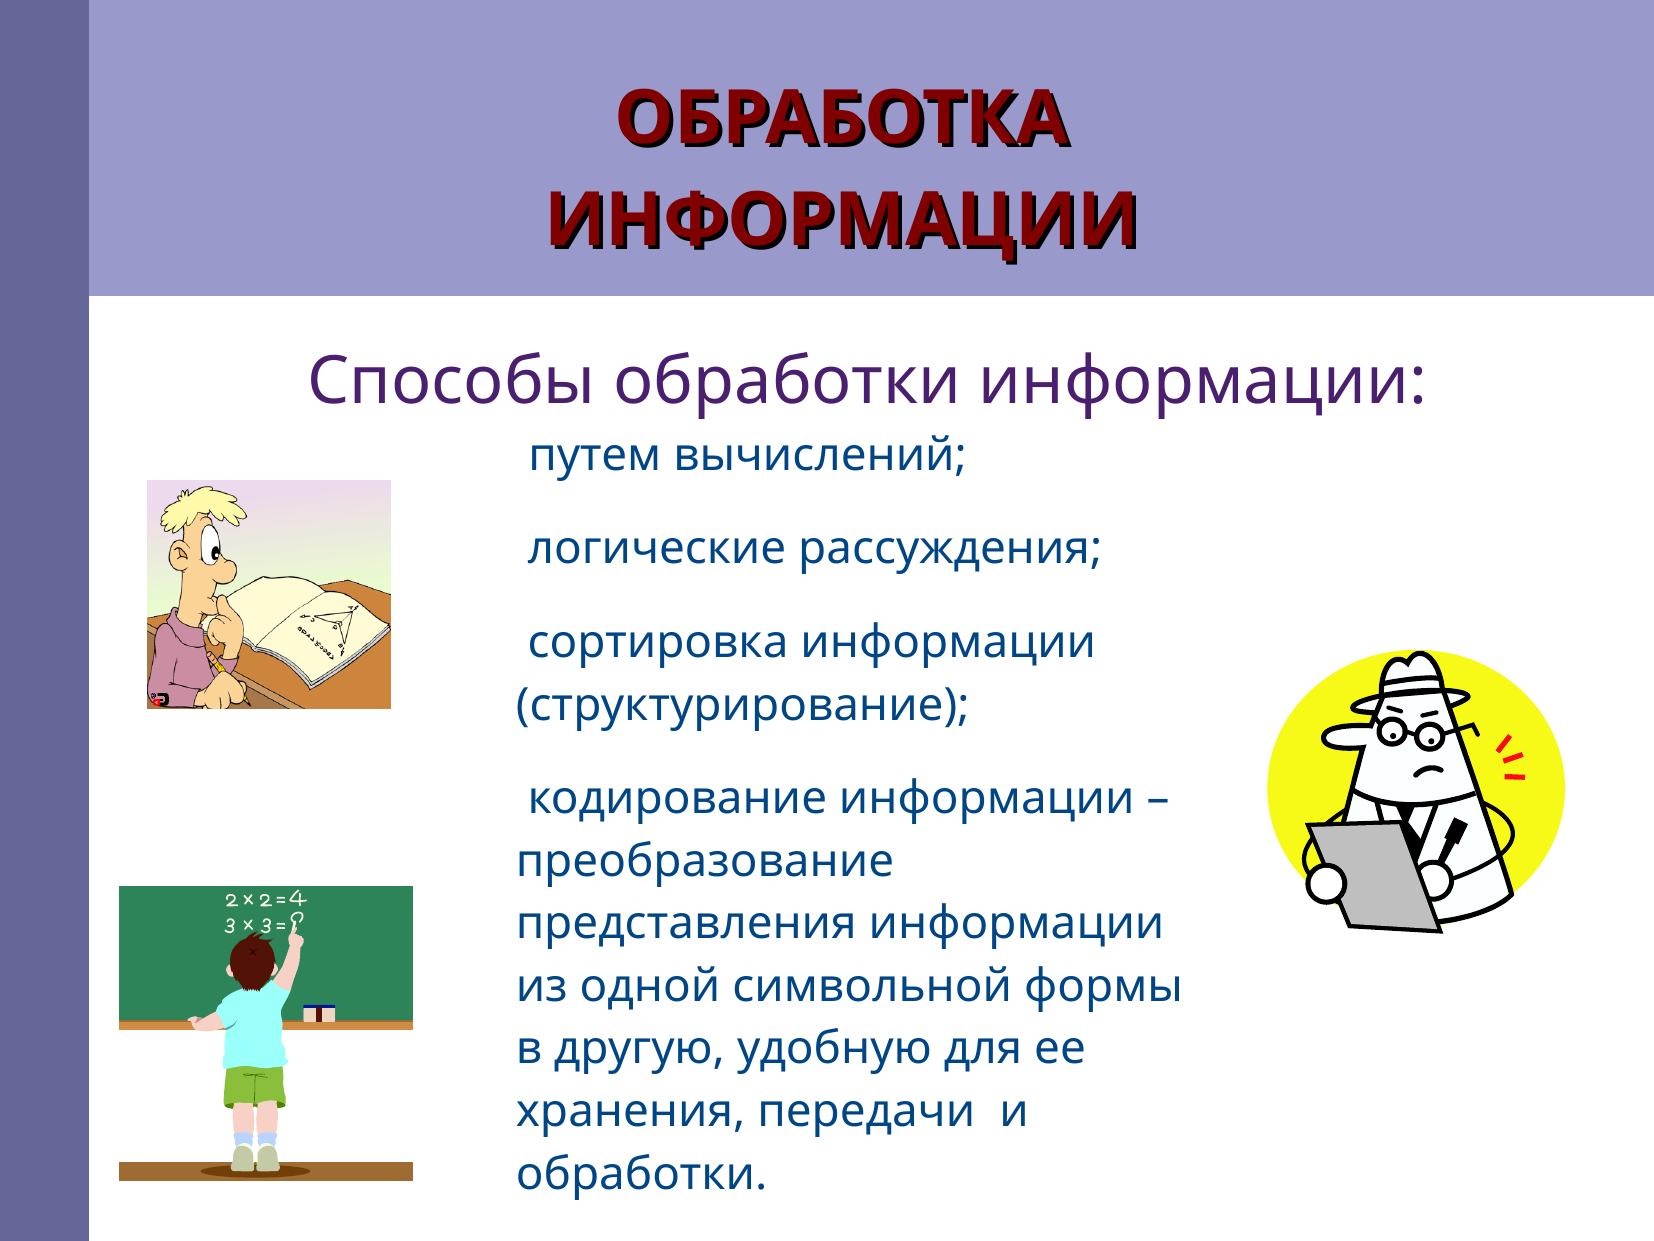

ОБРАБОТКА ИНФОРМАЦИИ
Способы обработки информации:
 путем вычислений;
 логические рассуждения;
 сортировка информации (структурирование);
 кодирование информации – преобразование представления информации из одной символьной формы в другую, удобную для ее хранения, передачи и обработки.